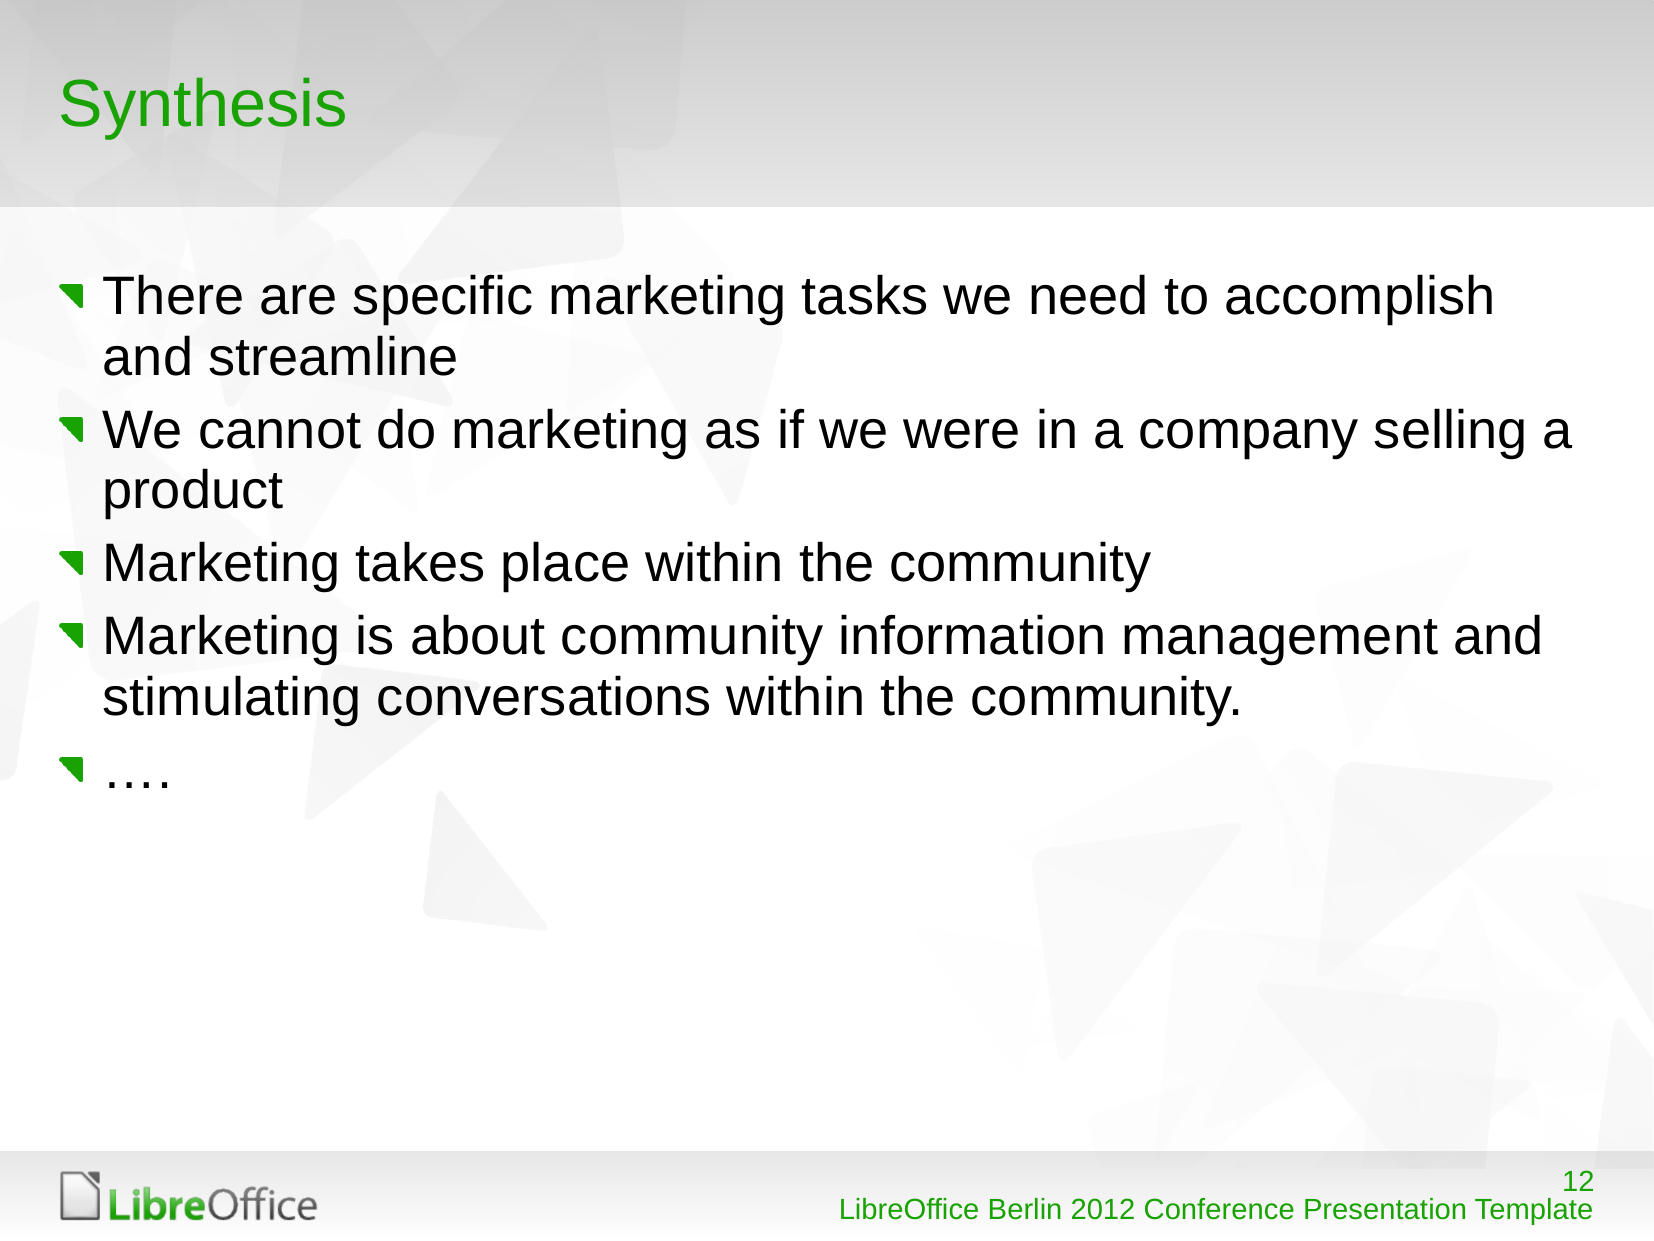

# Synthesis
There are specific marketing tasks we need to accomplish and streamline
We cannot do marketing as if we were in a company selling a product
Marketing takes place within the community
Marketing is about community information management and stimulating conversations within the community.
….
12
LibreOffice Berlin 2012 Conference Presentation Template